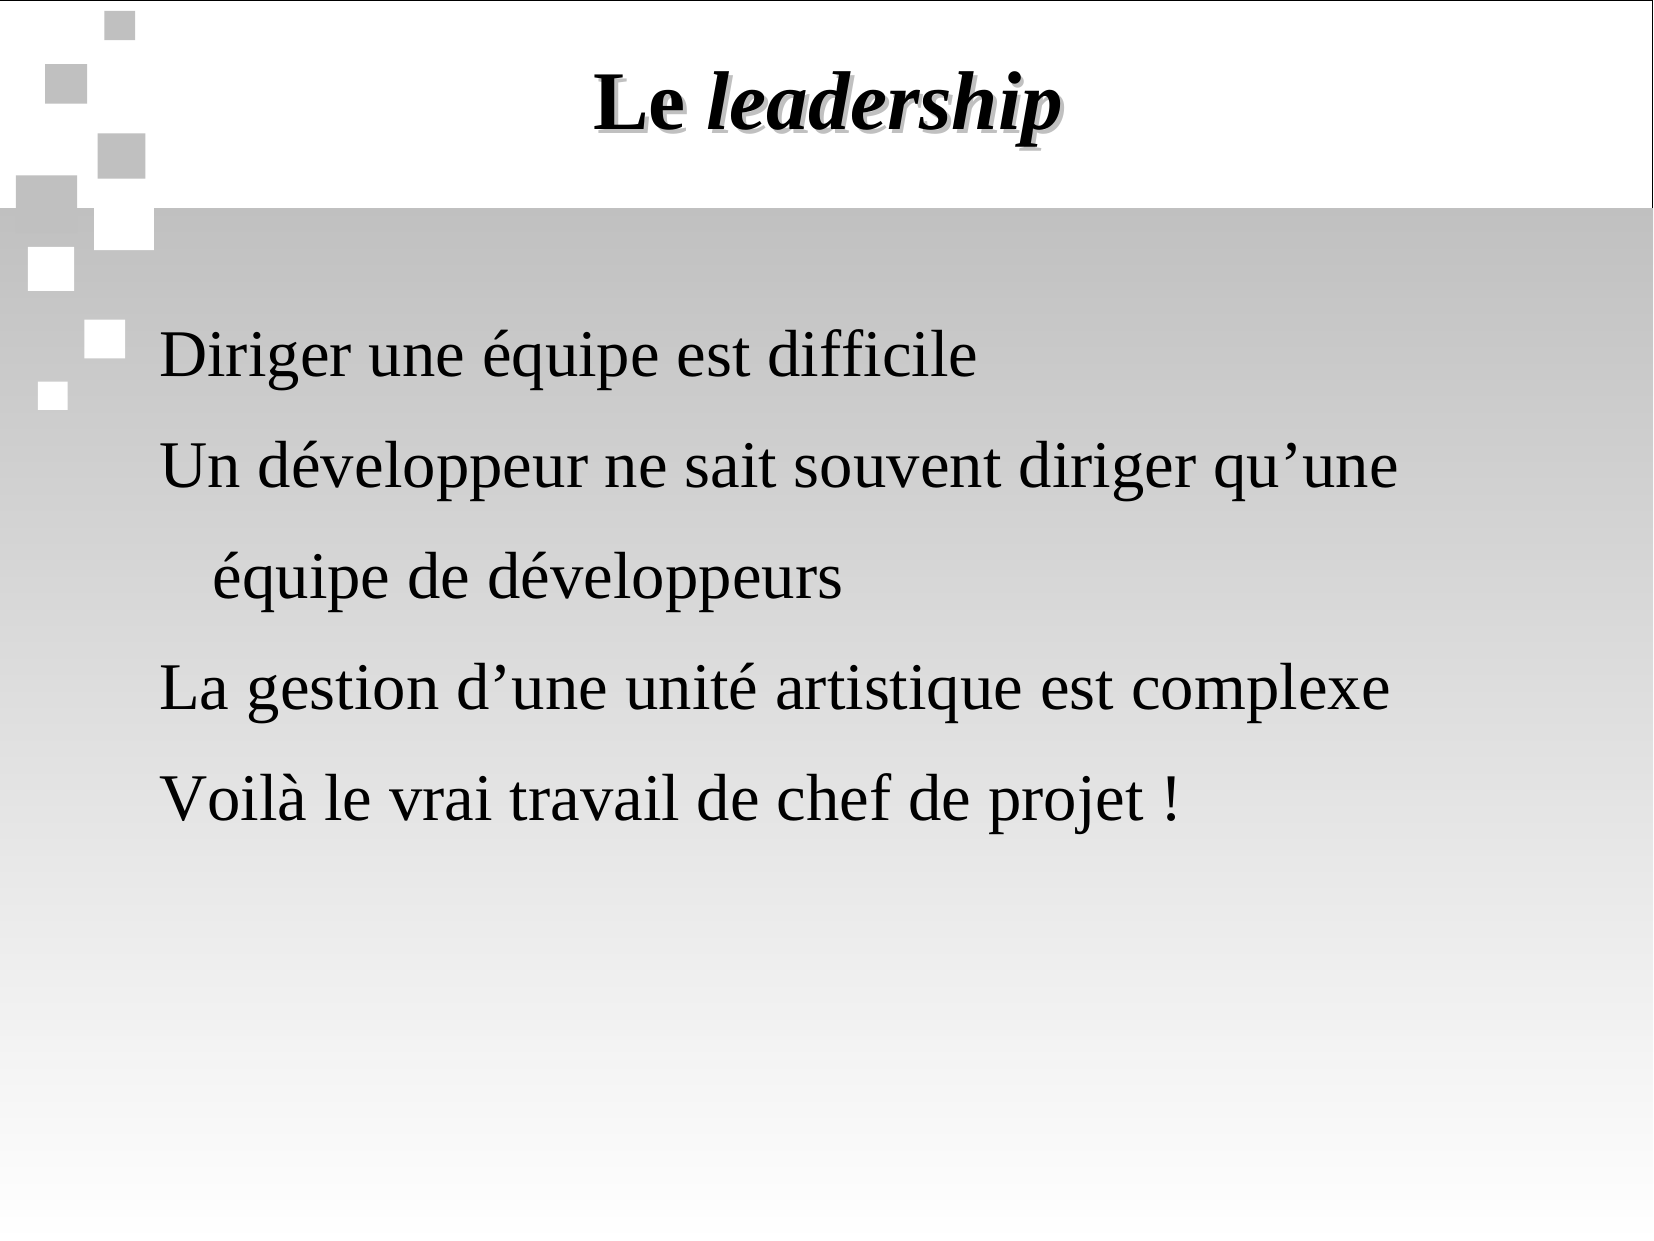

# Le leadership
Diriger une équipe est difficile
Un développeur ne sait souvent diriger qu’une équipe de développeurs
La gestion d’une unité artistique est complexe
Voilà le vrai travail de chef de projet !